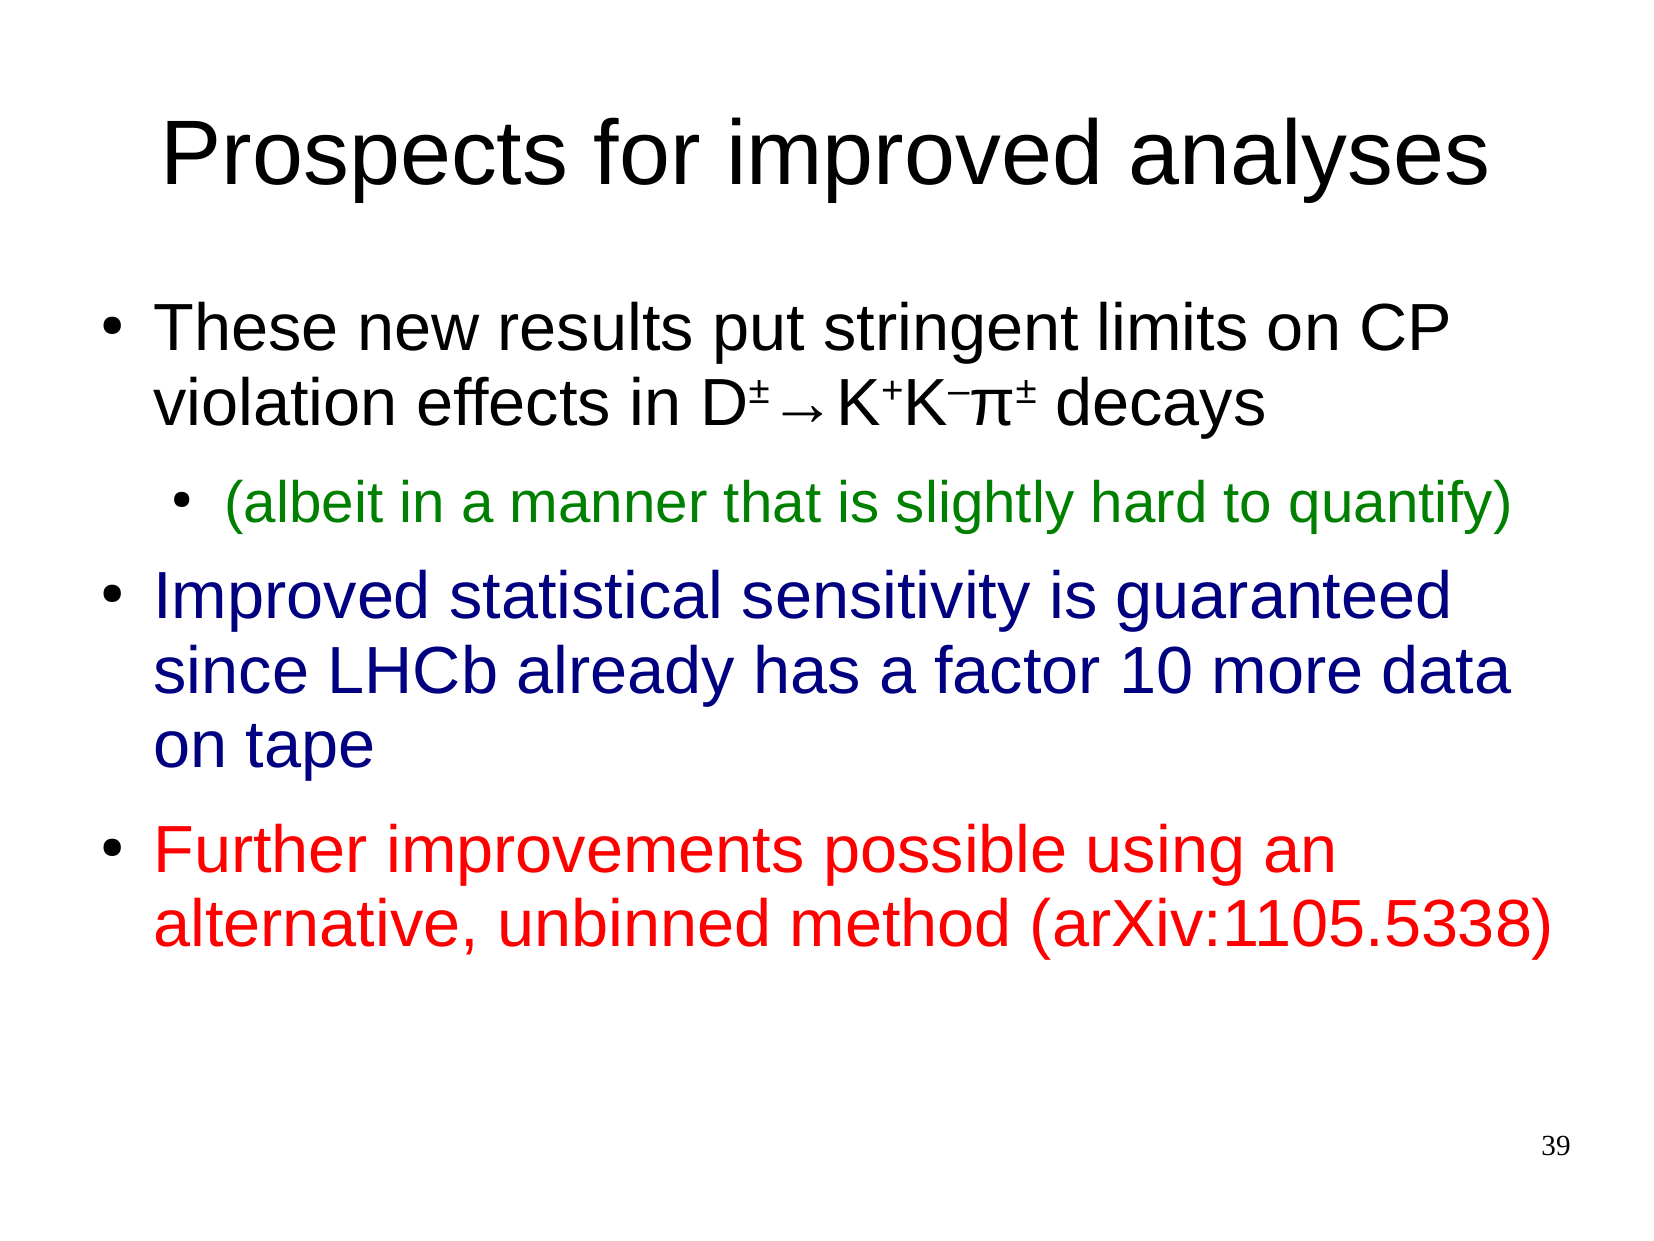

# Prospects for improved analyses
These new results put stringent limits on CP violation effects in D±→K+K–π± decays
(albeit in a manner that is slightly hard to quantify)
Improved statistical sensitivity is guaranteed since LHCb already has a factor 10 more data on tape
Further improvements possible using an alternative, unbinned method (arXiv:1105.5338)
39